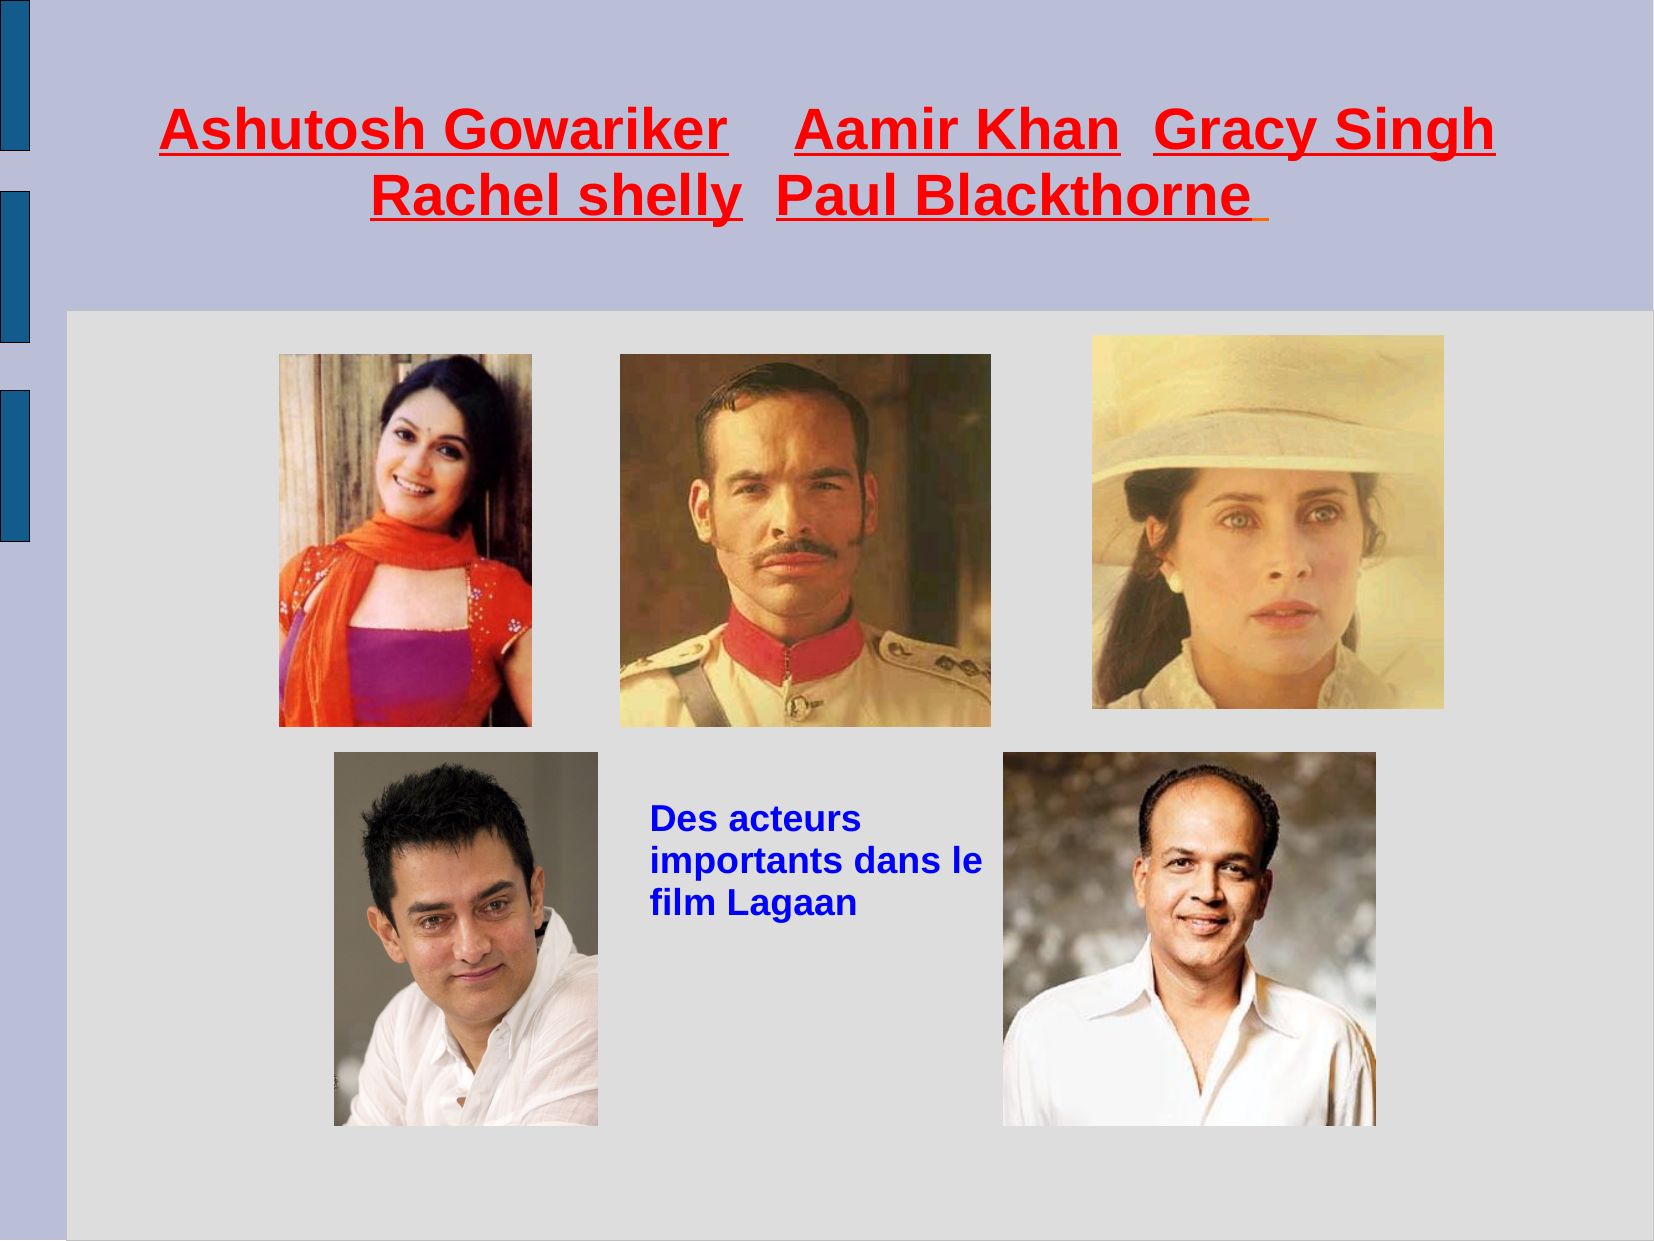

# Ashutosh Gowariker Aamir Khan Gracy Singh Rachel shelly Paul Blackthorne
Des acteurs importants dans le film Lagaan